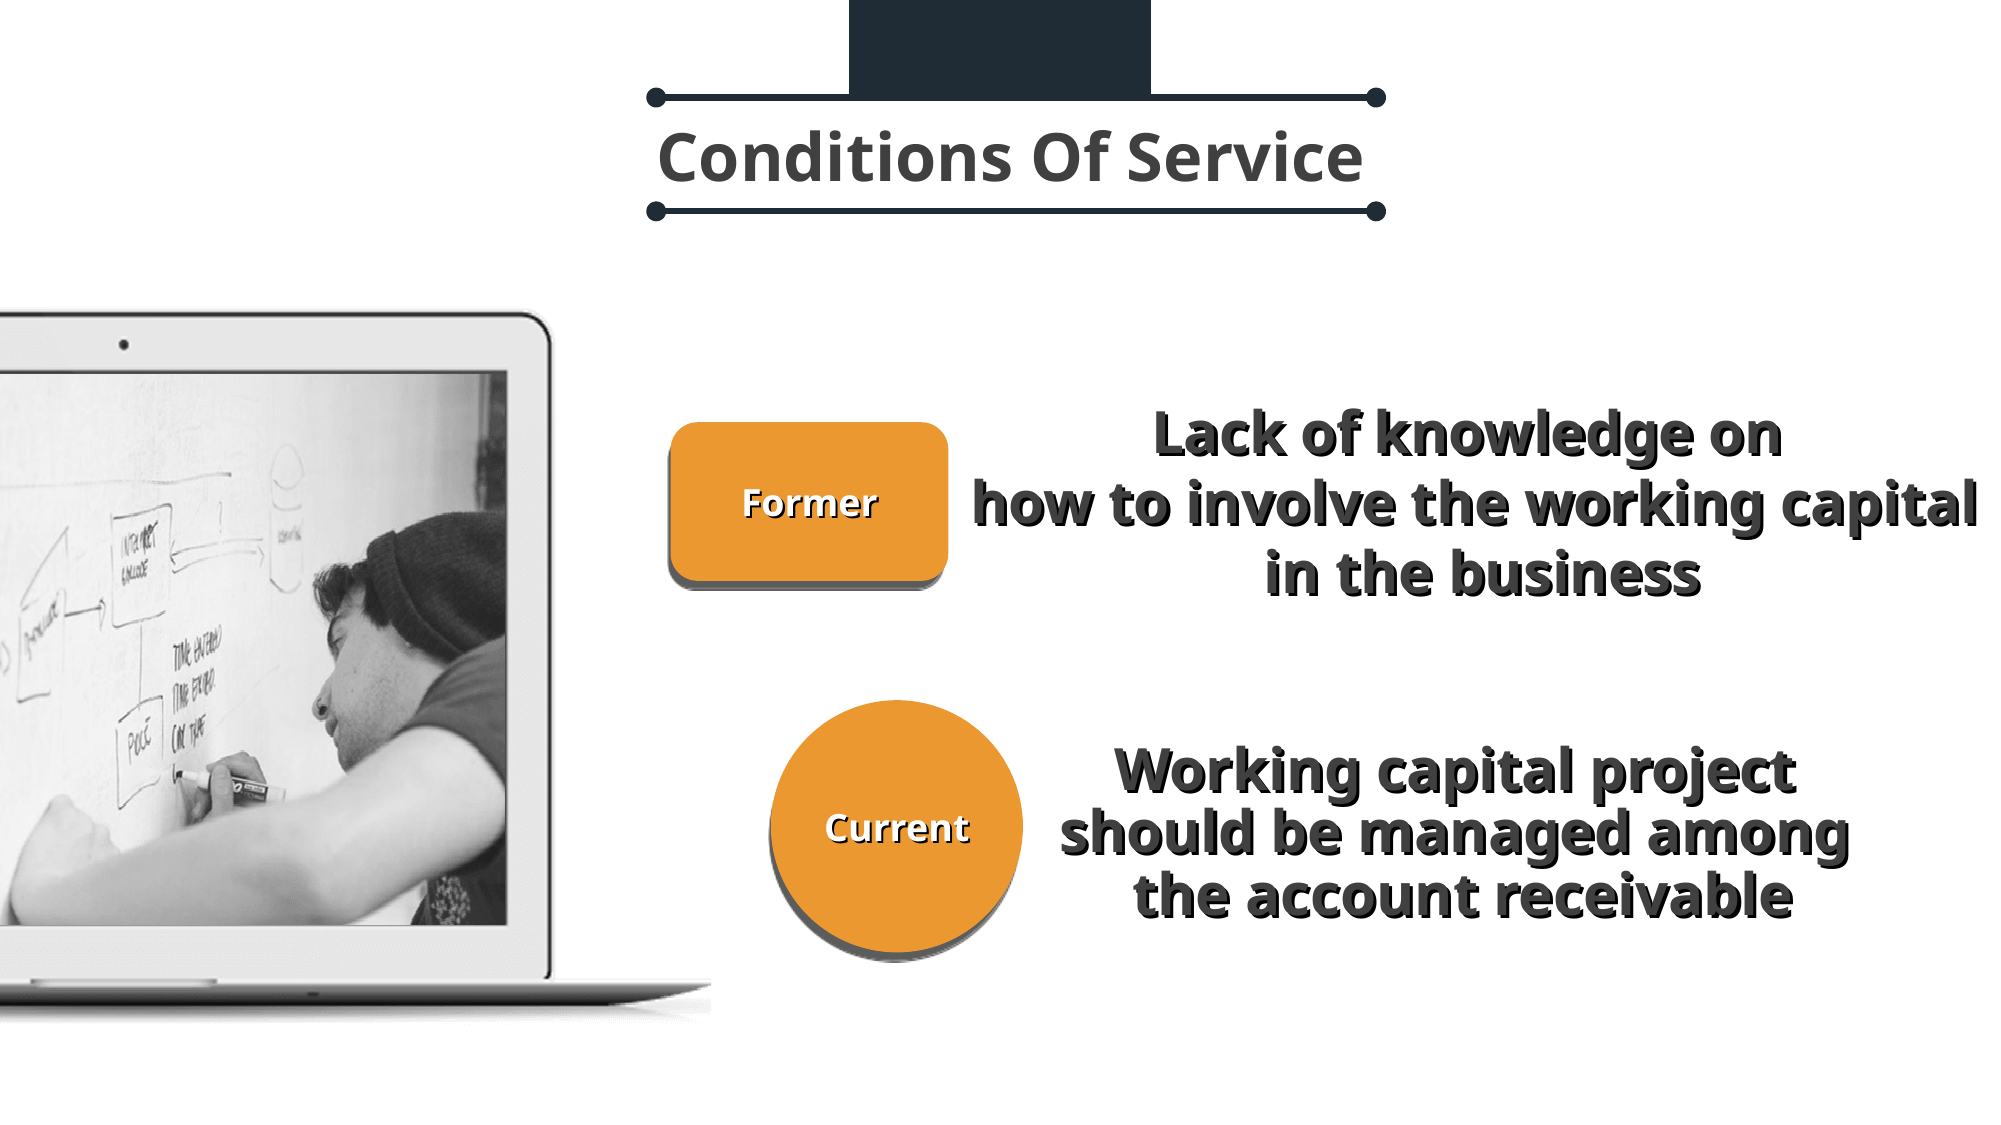

Conditions Of Service
Lack of knowledge on
how to involve the working capital
 in the business
Former
Current
Working capital project
should be managed among
the account receivable